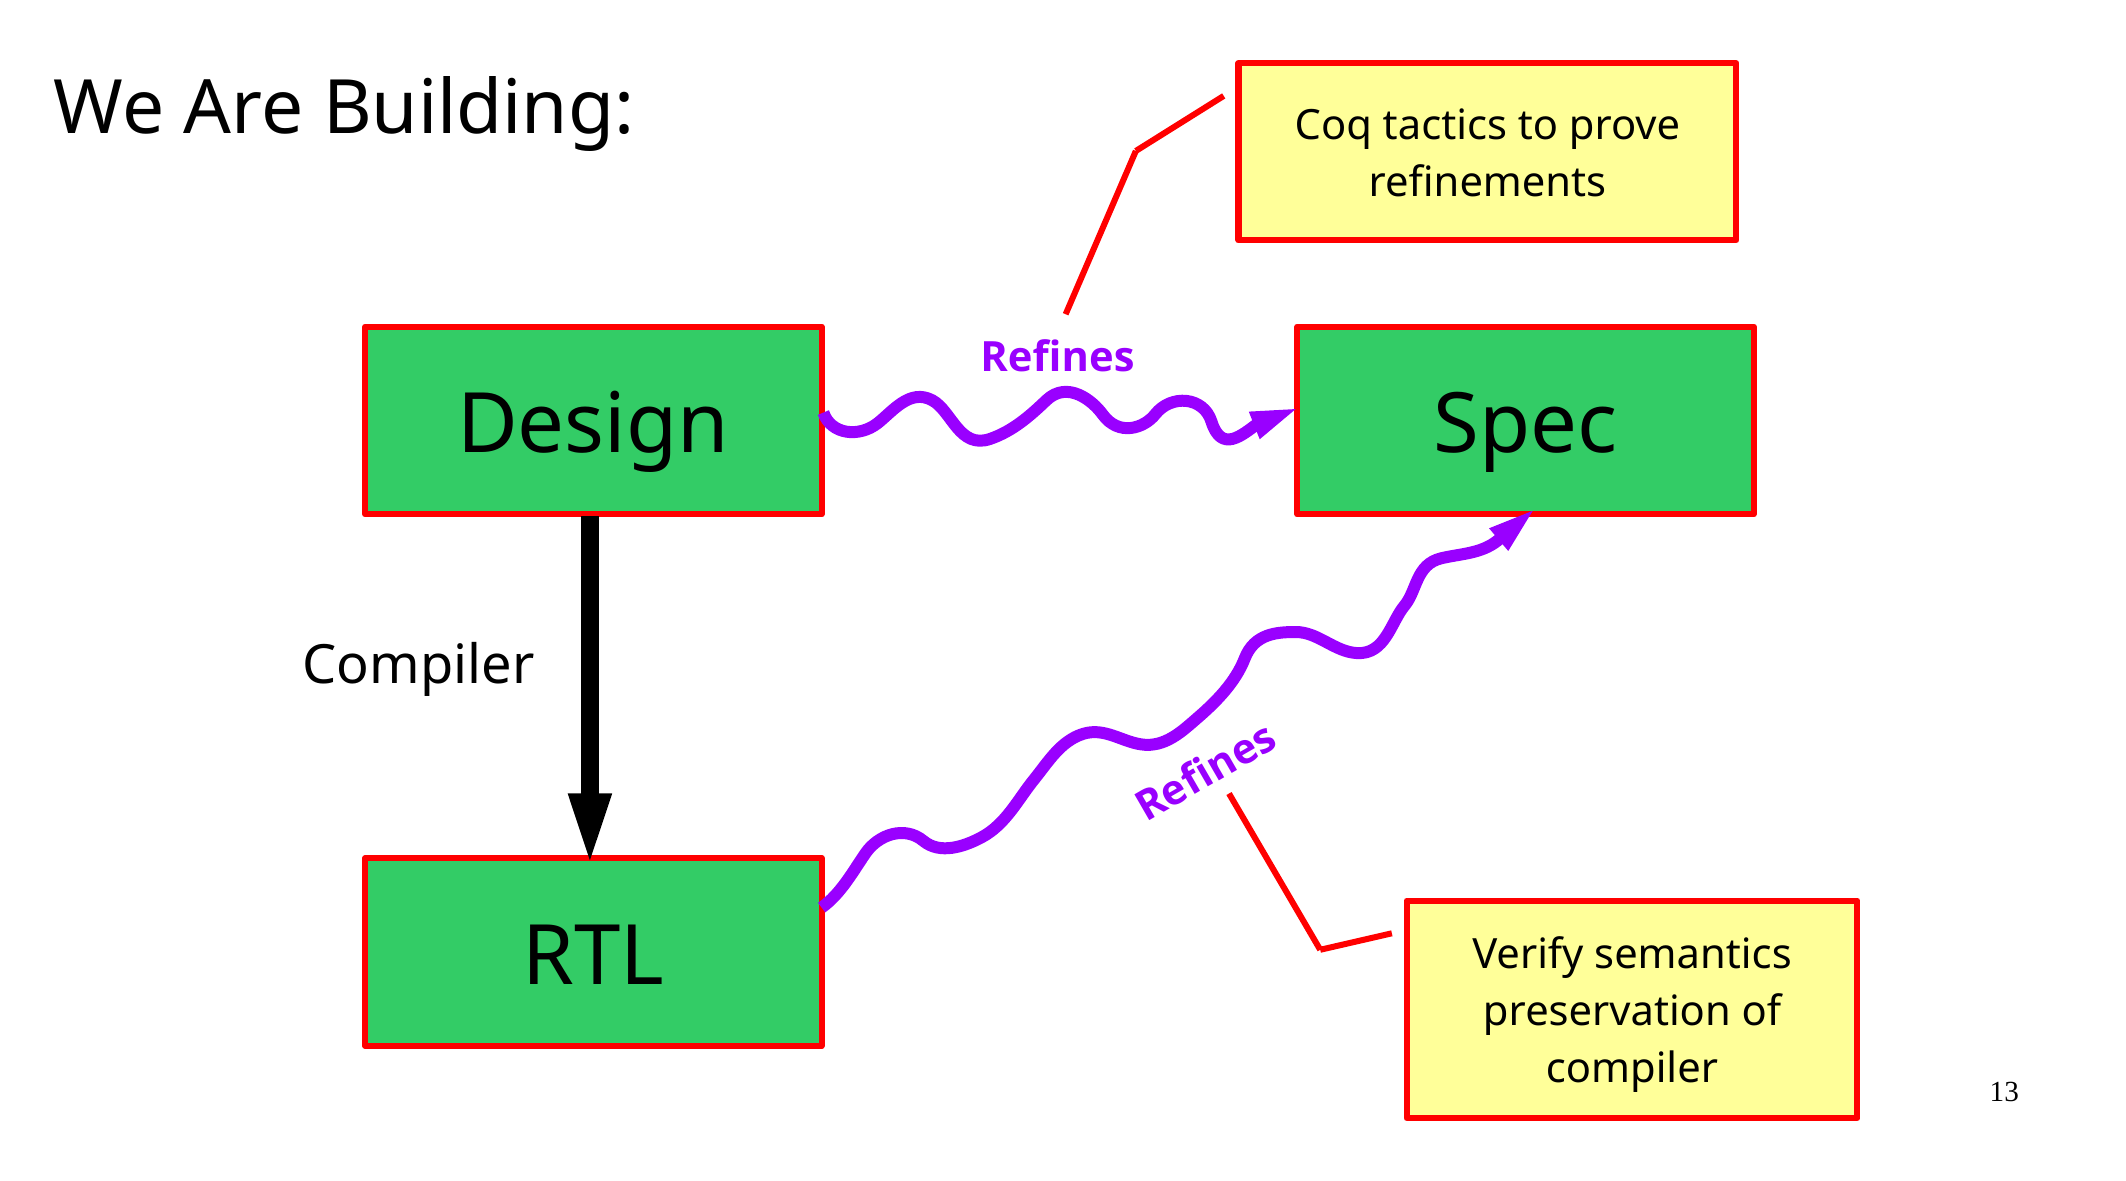

We Are Building:
Coq tactics to prove refinements
Refines
Design
Spec
Compiler
Refines
RTL
Verify semantics preservation of compiler
13